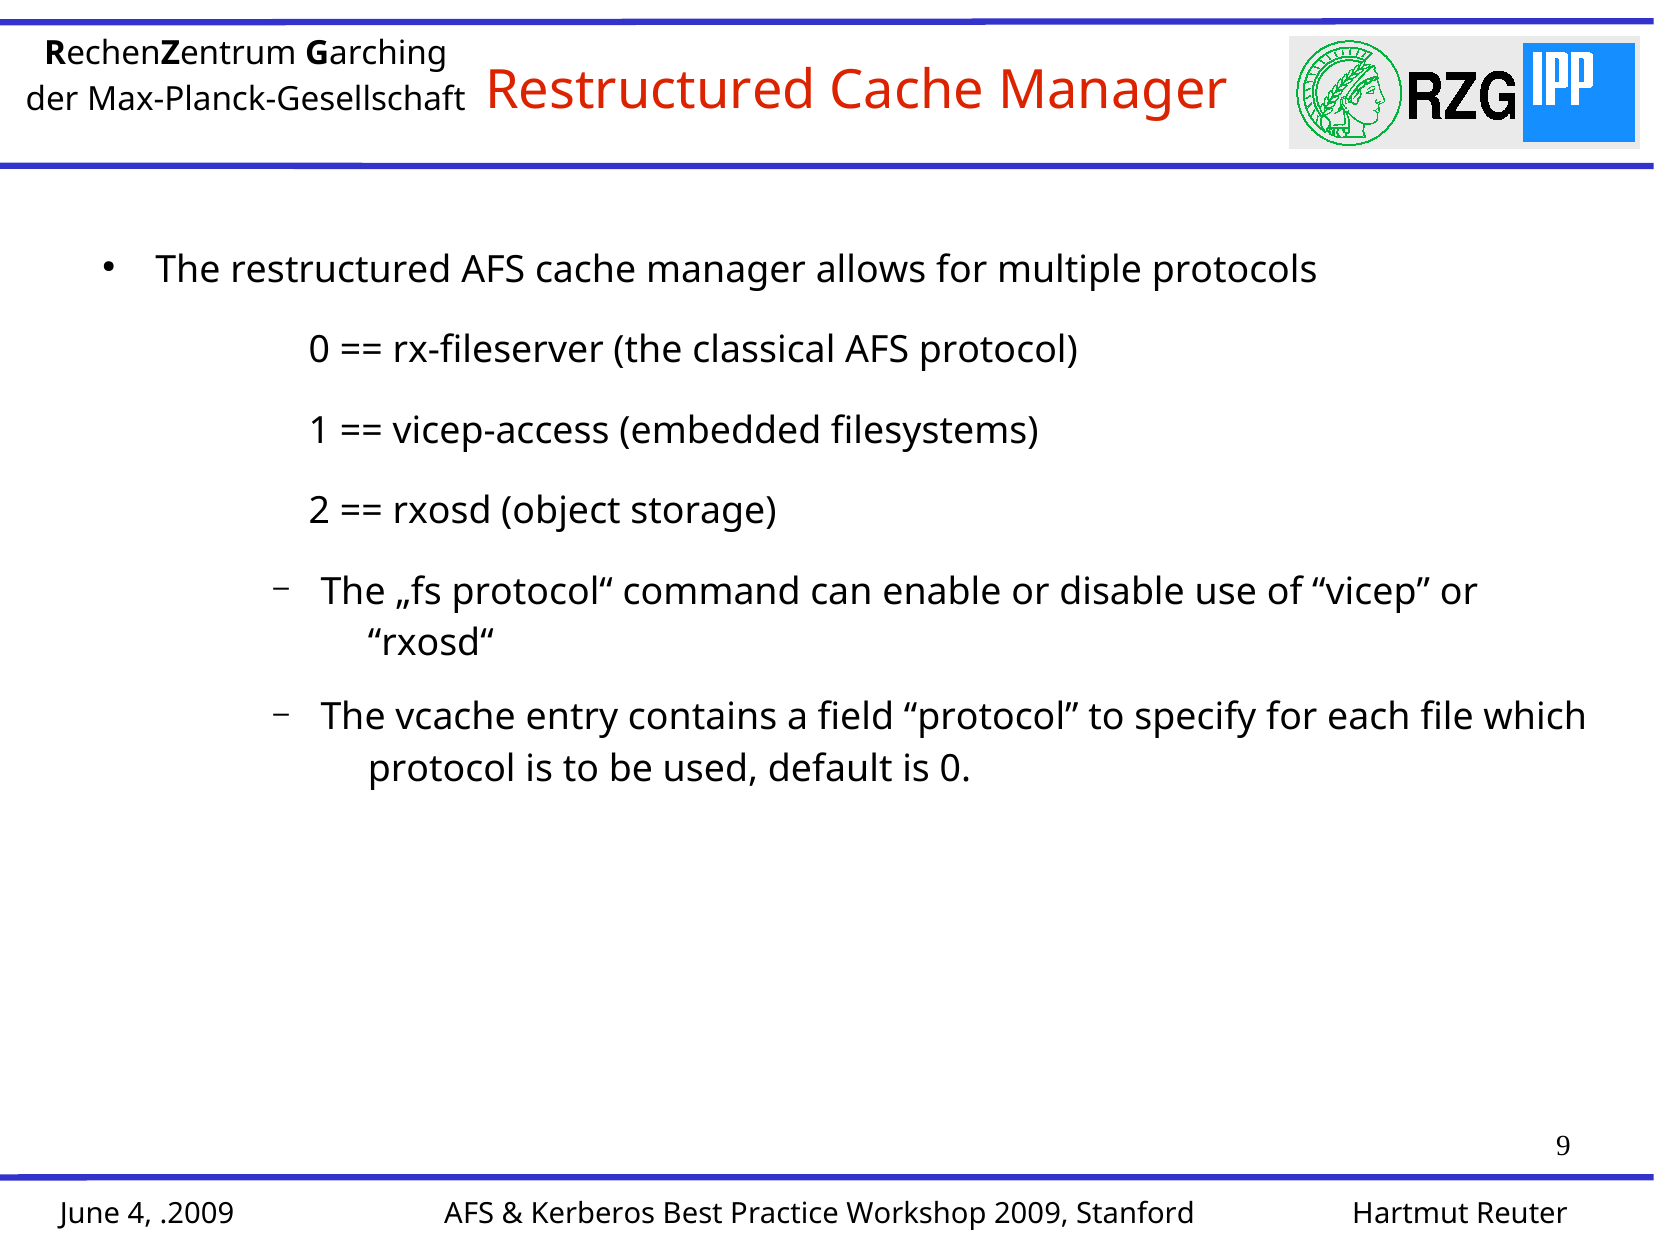

Restructured Cache Manager
# The restructured AFS cache manager allows for multiple protocols
 0 == rx-fileserver (the classical AFS protocol)
 1 == vicep-access (embedded filesystems)
 2 == rxosd (object storage)
The „fs protocol“ command can enable or disable use of “vicep” or “rxosd“
The vcache entry contains a field “protocol” to specify for each file which protocol is to be used, default is 0.
9